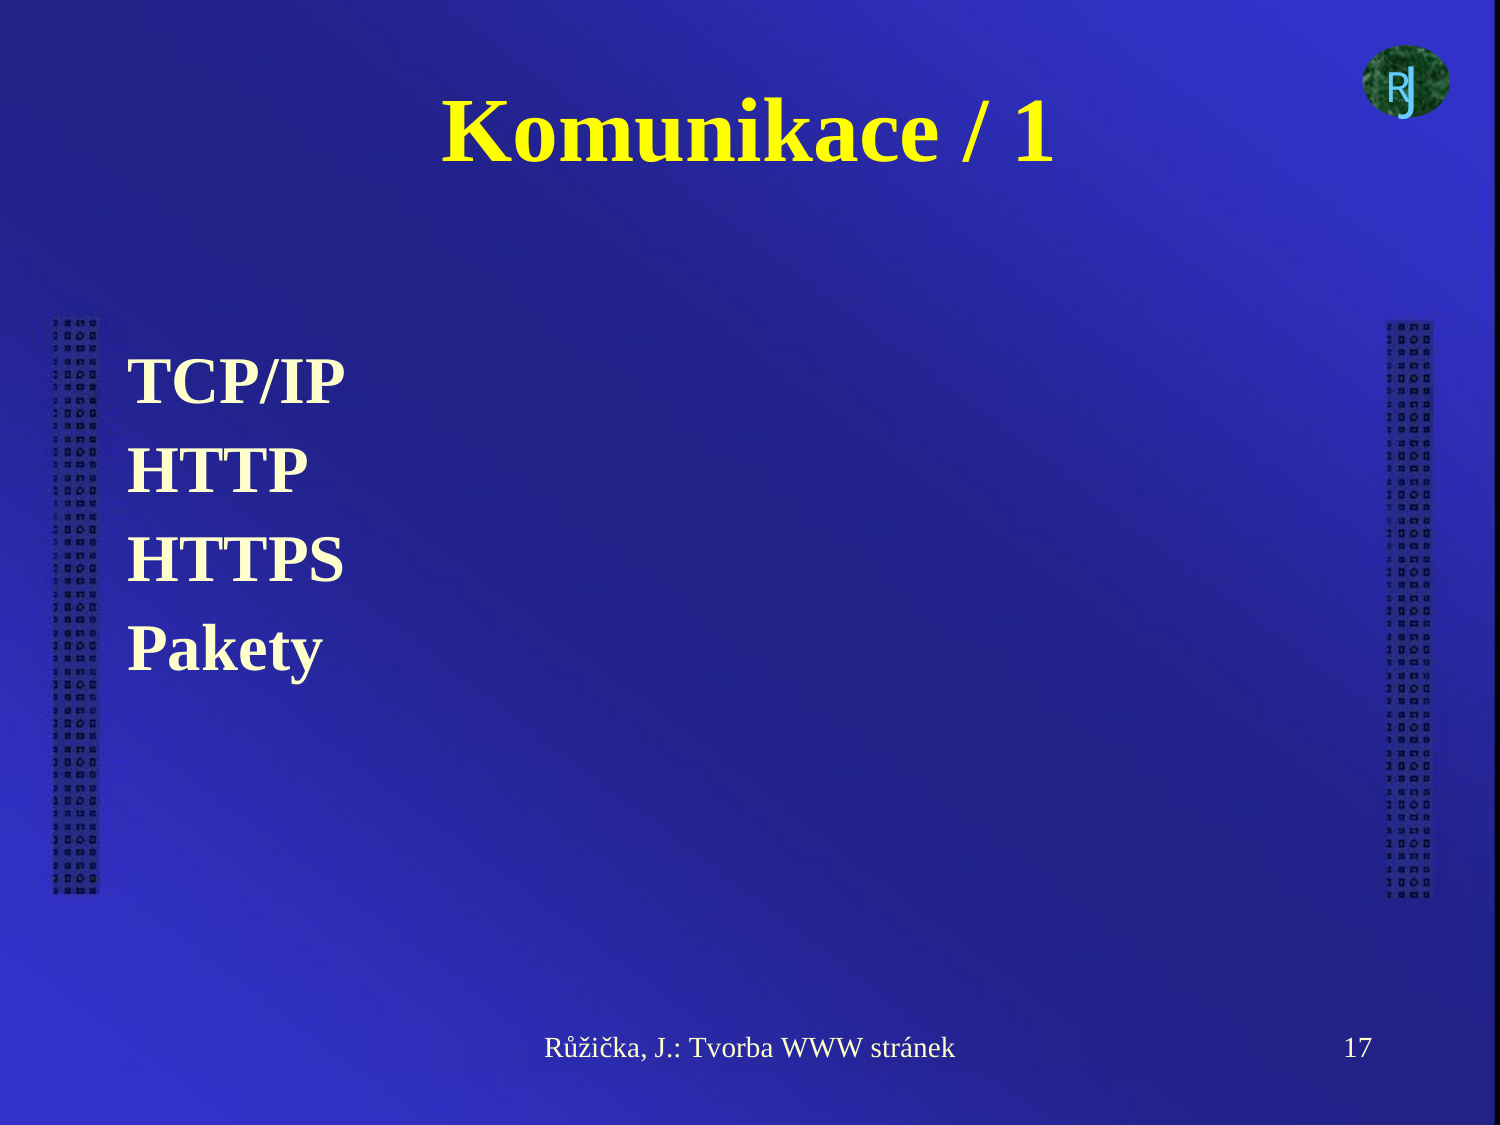

# Komunikace / 1
J
R
TCP/IP
HTTP
HTTPS
Pakety
Růžička, J.: Tvorba WWW stránek